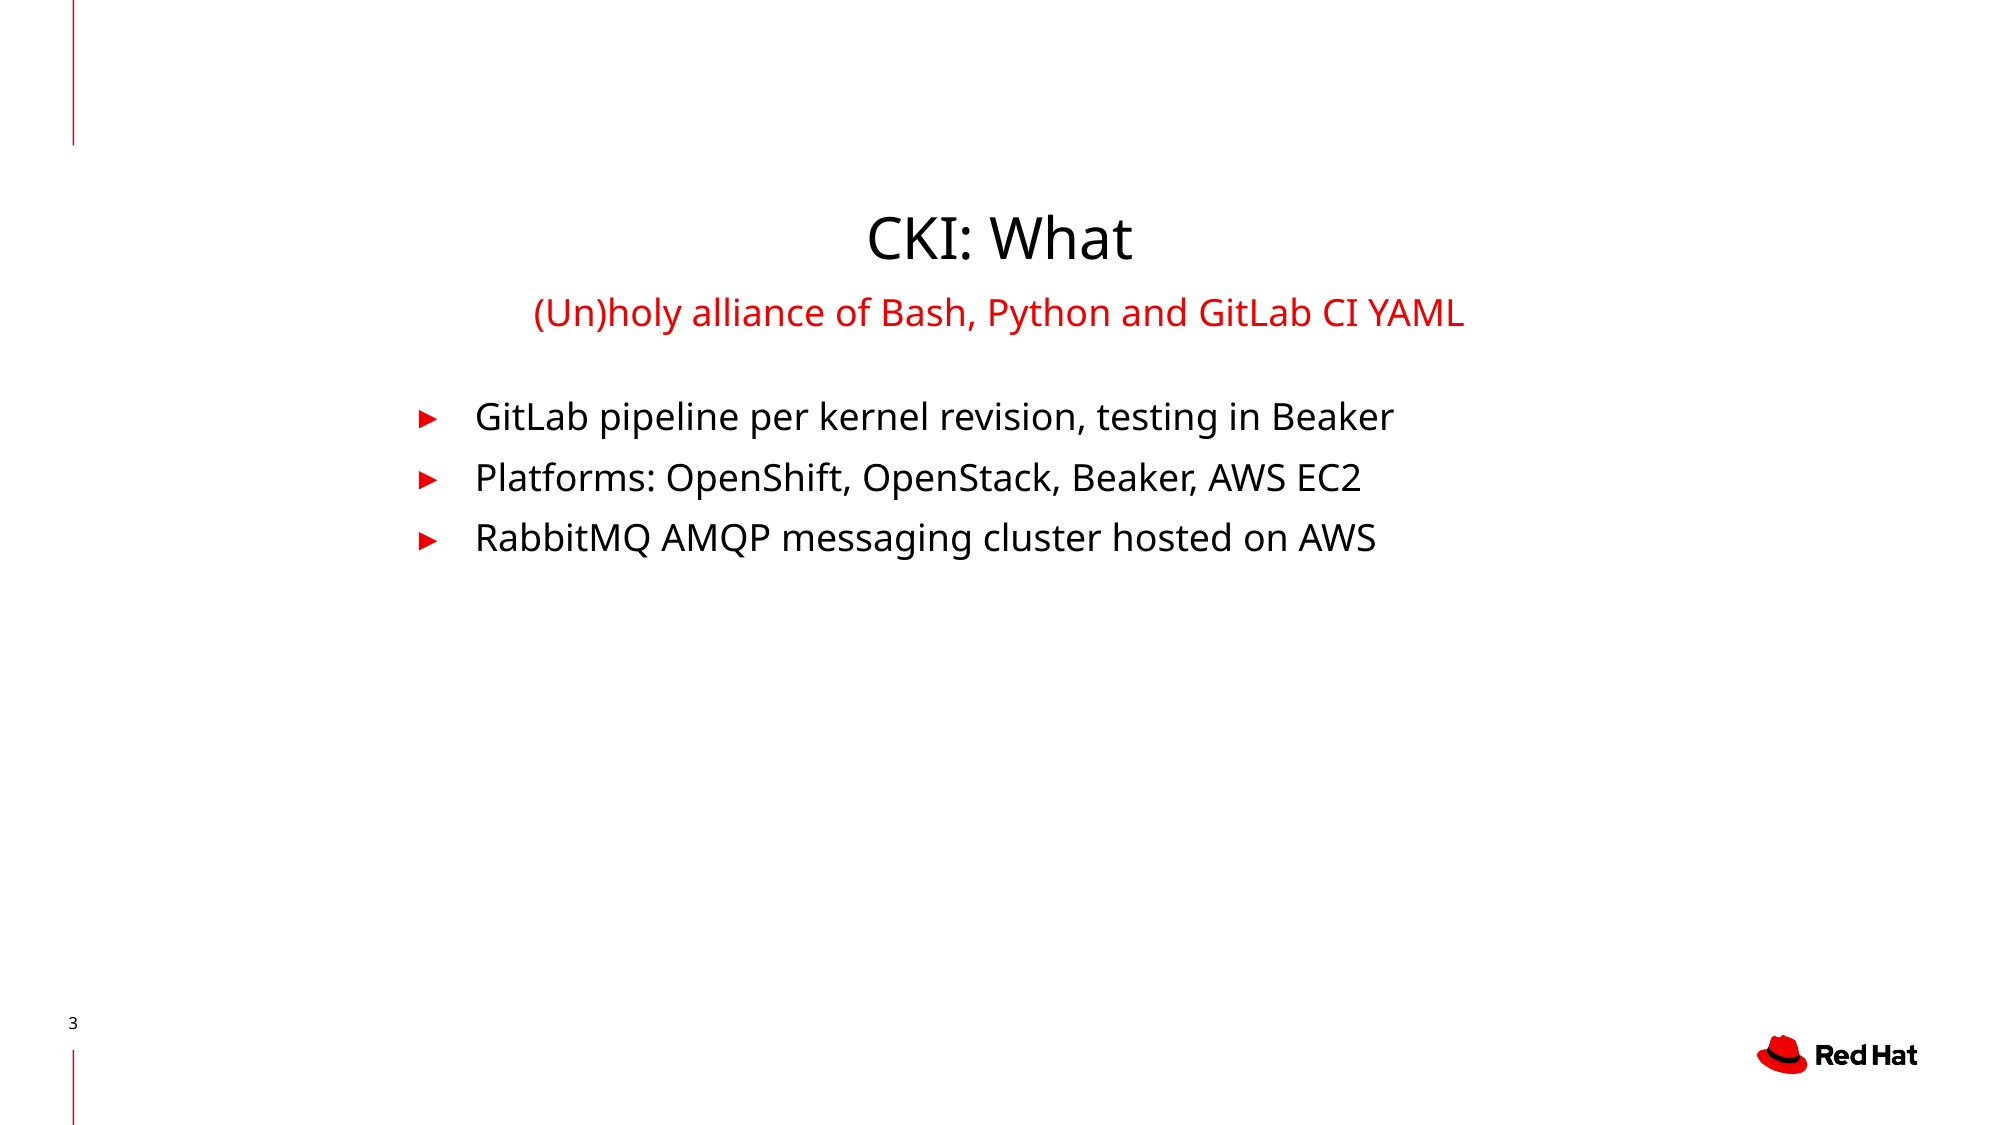

CKI: What
(Un)holy alliance of Bash, Python and GitLab CI YAML
GitLab pipeline per kernel revision, testing in Beaker
Platforms: OpenShift, OpenStack, Beaker, AWS EC2
RabbitMQ AMQP messaging cluster hosted on AWS
#